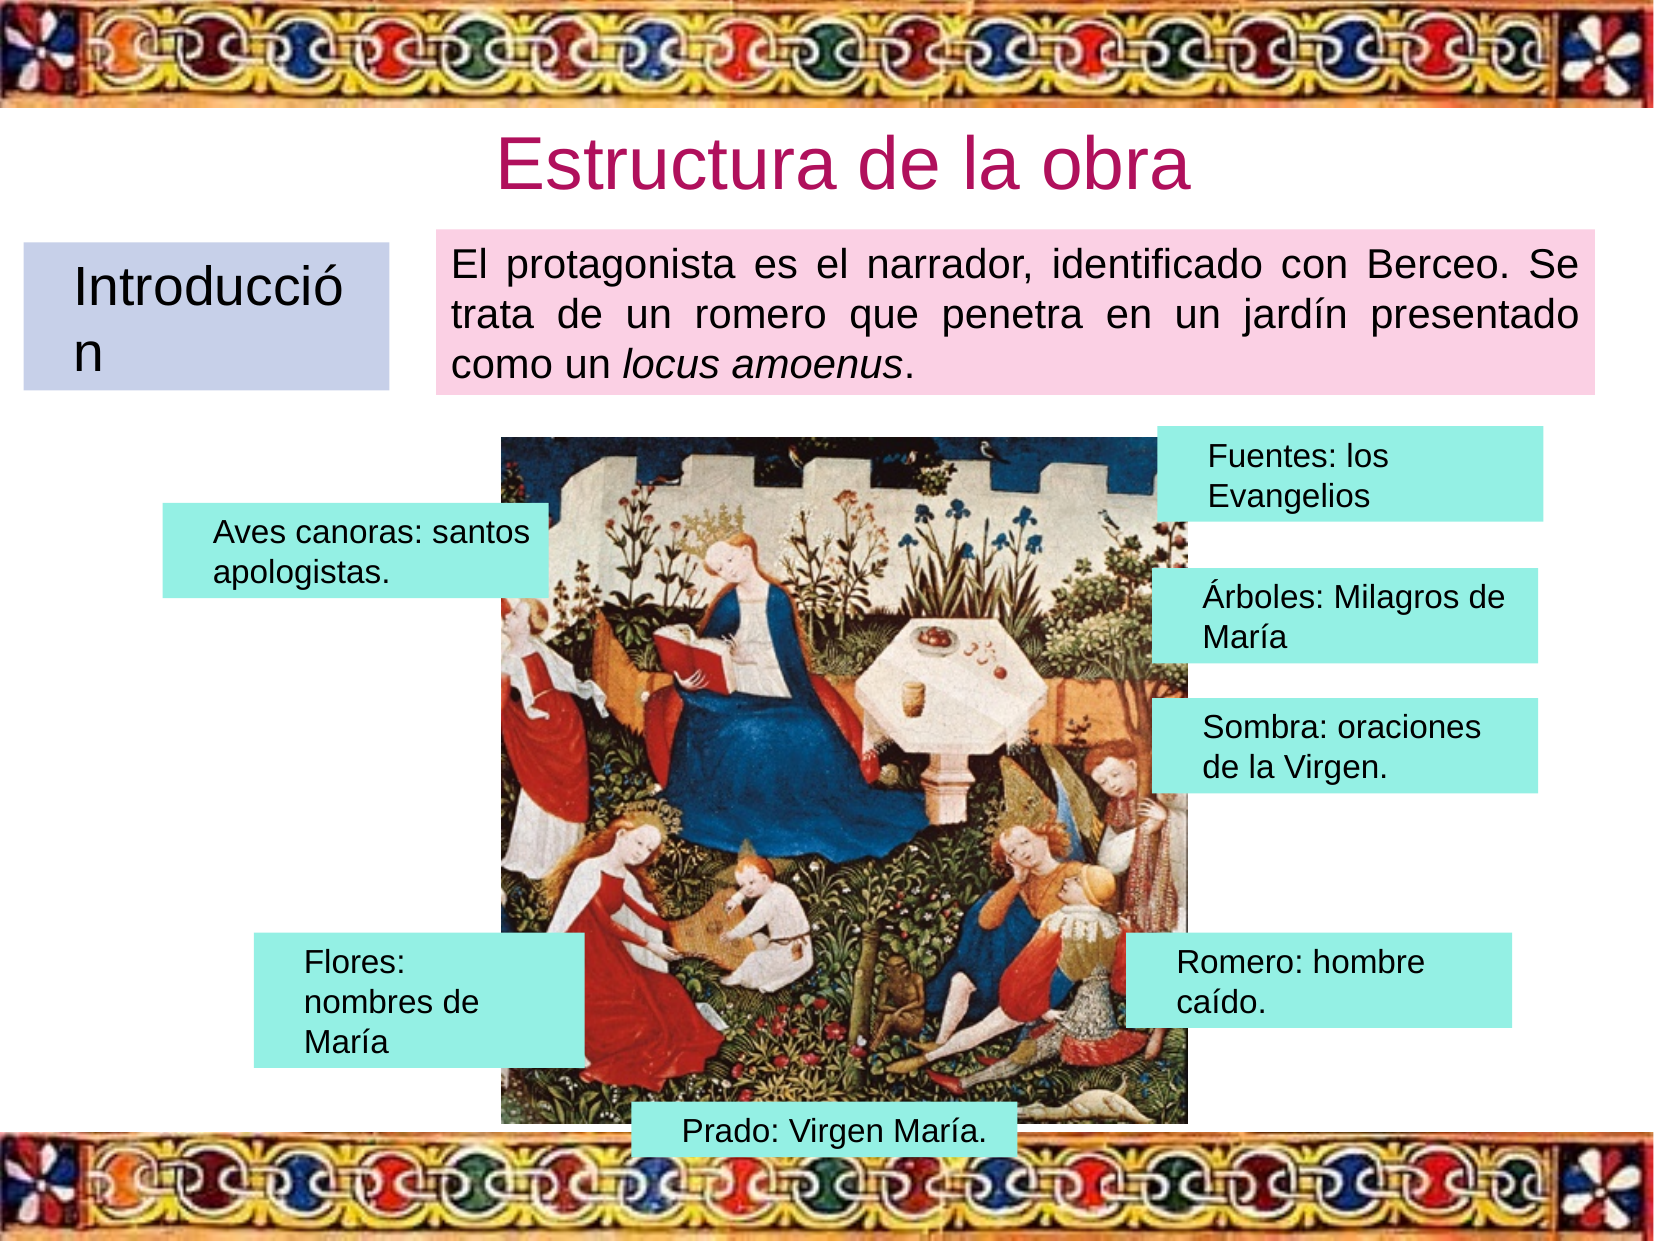

# Estructura de la obra
El protagonista es el narrador, identificado con Berceo. Se trata de un romero que penetra en un jardín presentado como un locus amoenus.
Introducción
Fuentes: los Evangelios
Aves canoras: santos apologistas.
Árboles: Milagros de María
Sombra: oraciones de la Virgen.
Flores:
nombres de María
Romero: hombre caído.
Prado: Virgen María.